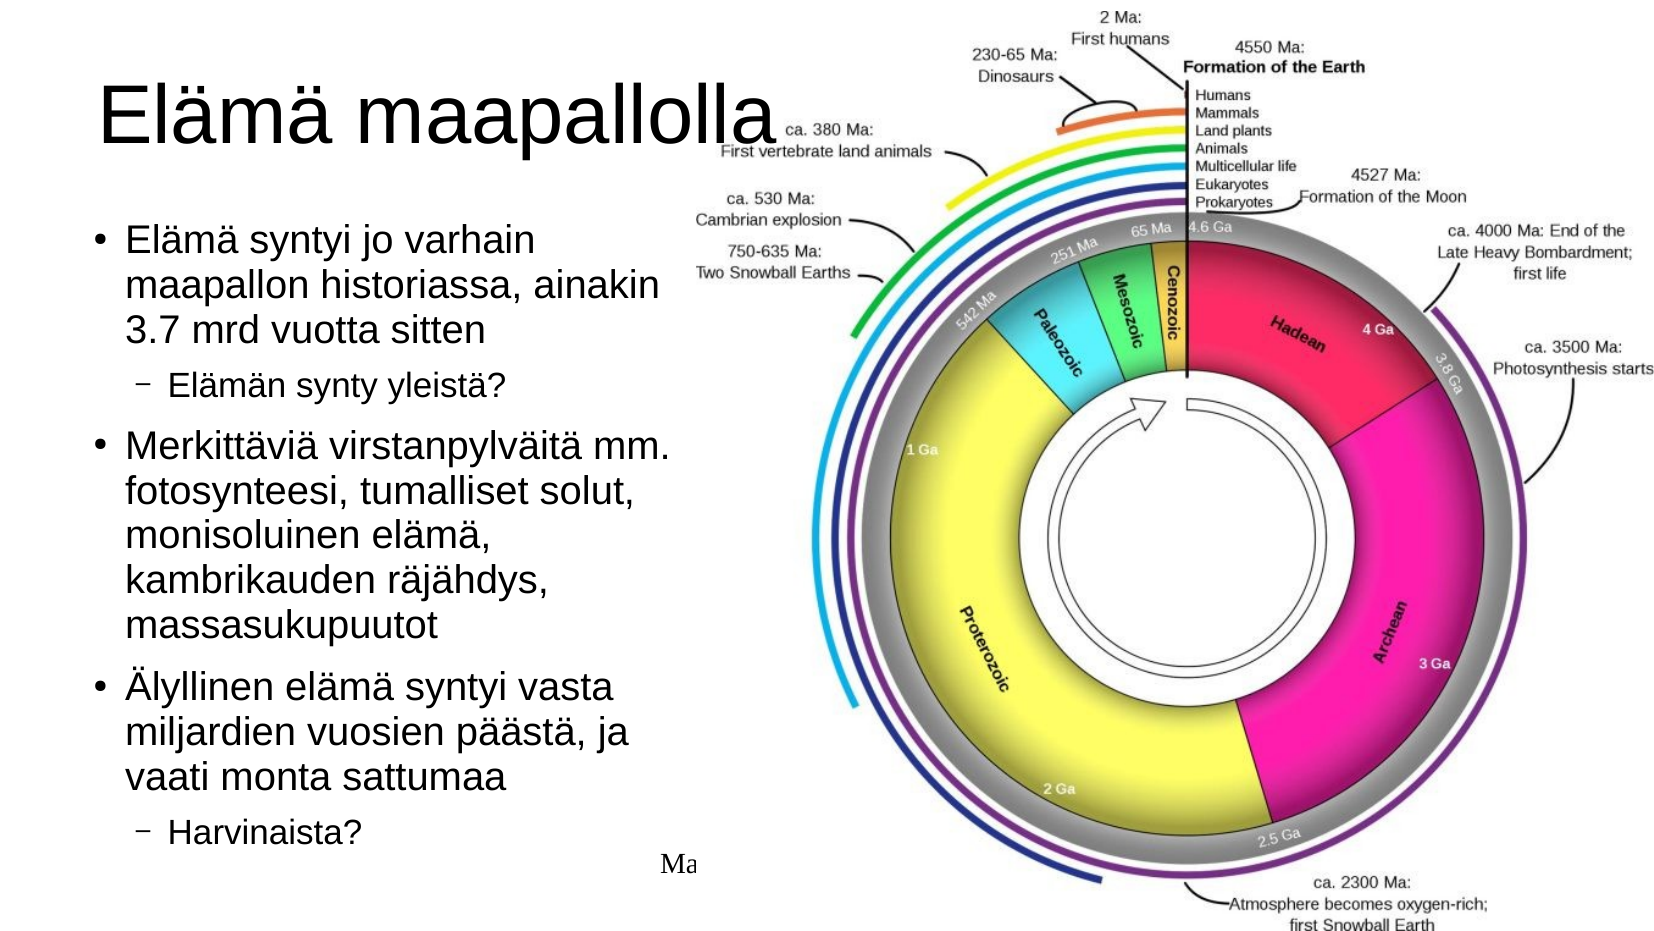

# Elämä maapallolla
Elämä syntyi jo varhain maapallon historiassa, ainakin 3.7 mrd vuotta sitten
Elämän synty yleistä?
Merkittäviä virstanpylväitä mm. fotosynteesi, tumalliset solut, monisoluinen elämä, kambrikauden räjähdys, massasukupuutot
Älyllinen elämä syntyi vasta miljardien vuosien päästä, ja vaati monta sattumaa
Harvinaista?